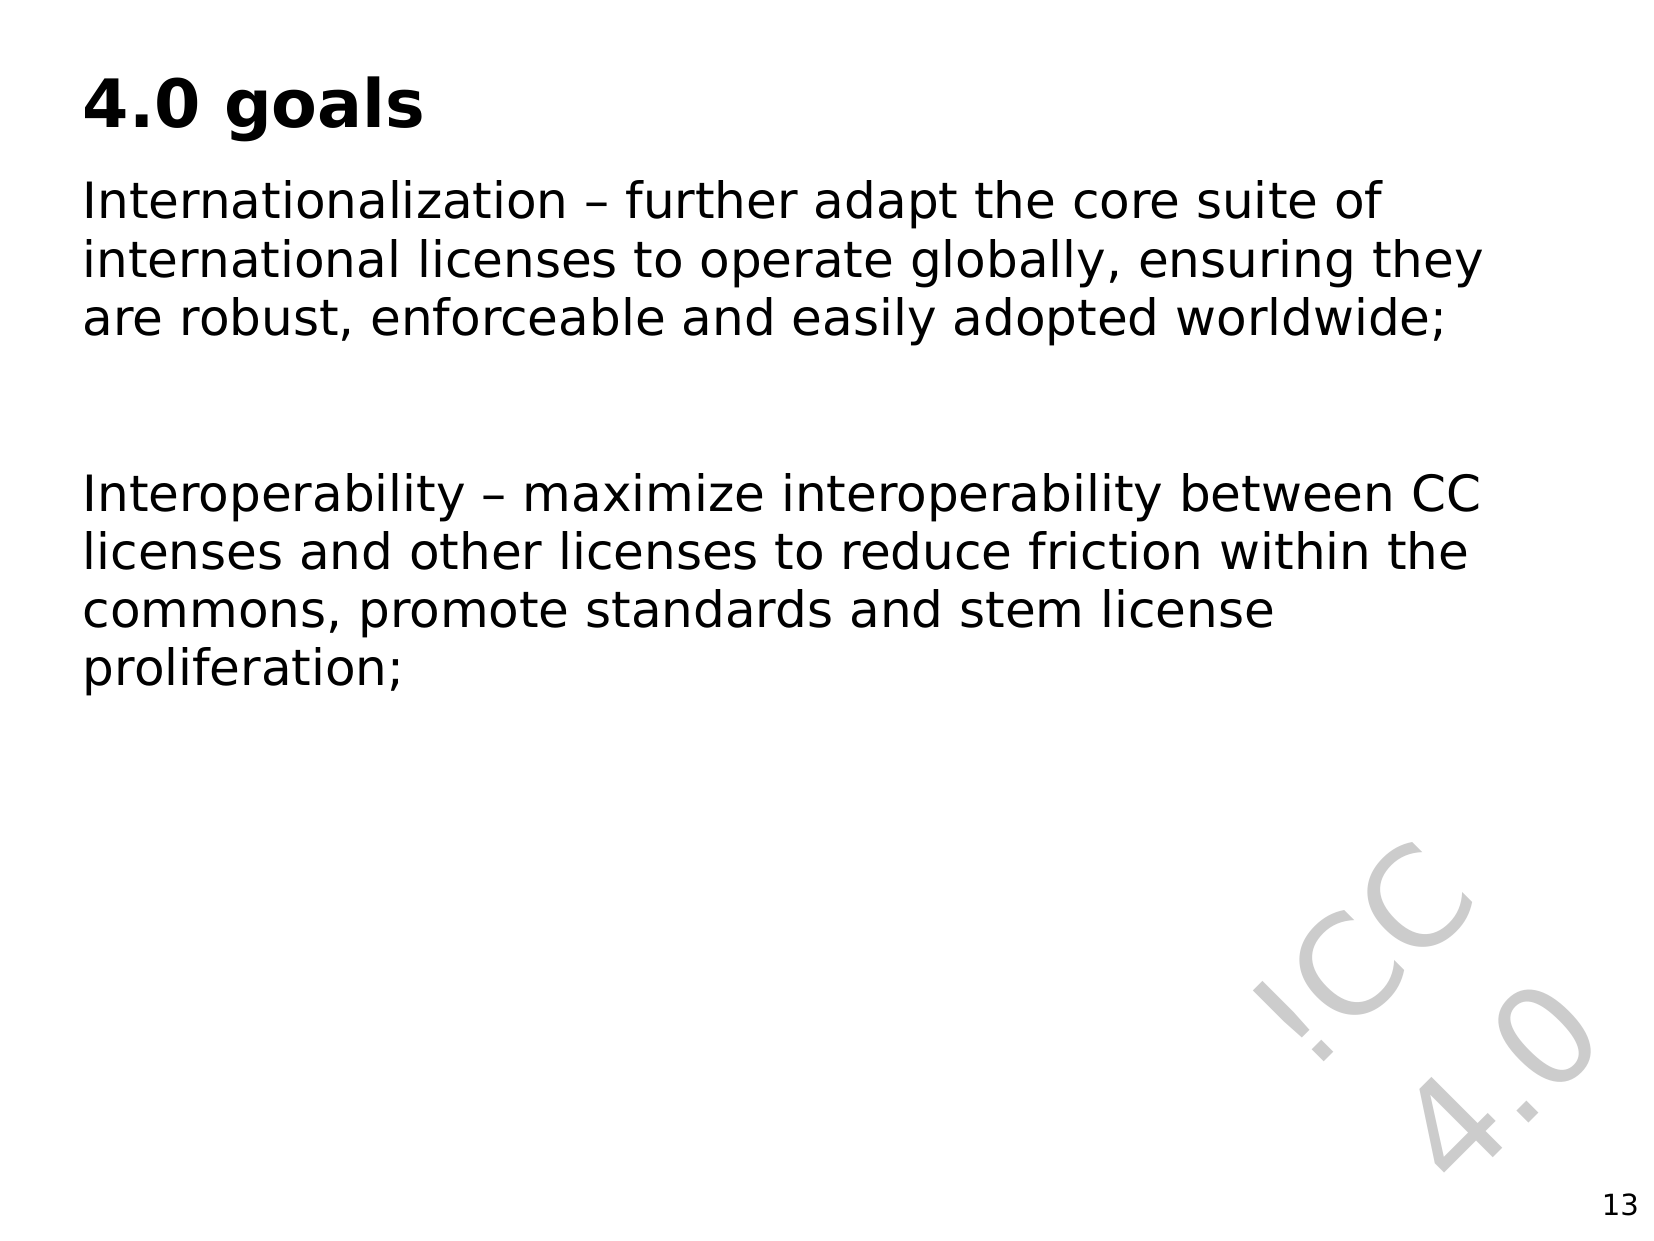

# 4.0 goals
Internationalization – further adapt the core suite of international licenses to operate globally, ensuring they are robust, enforceable and easily adopted worldwide;
Interoperability – maximize interoperability between CC licenses and other licenses to reduce friction within the commons, promote standards and stem license proliferation;
!CC
4.0